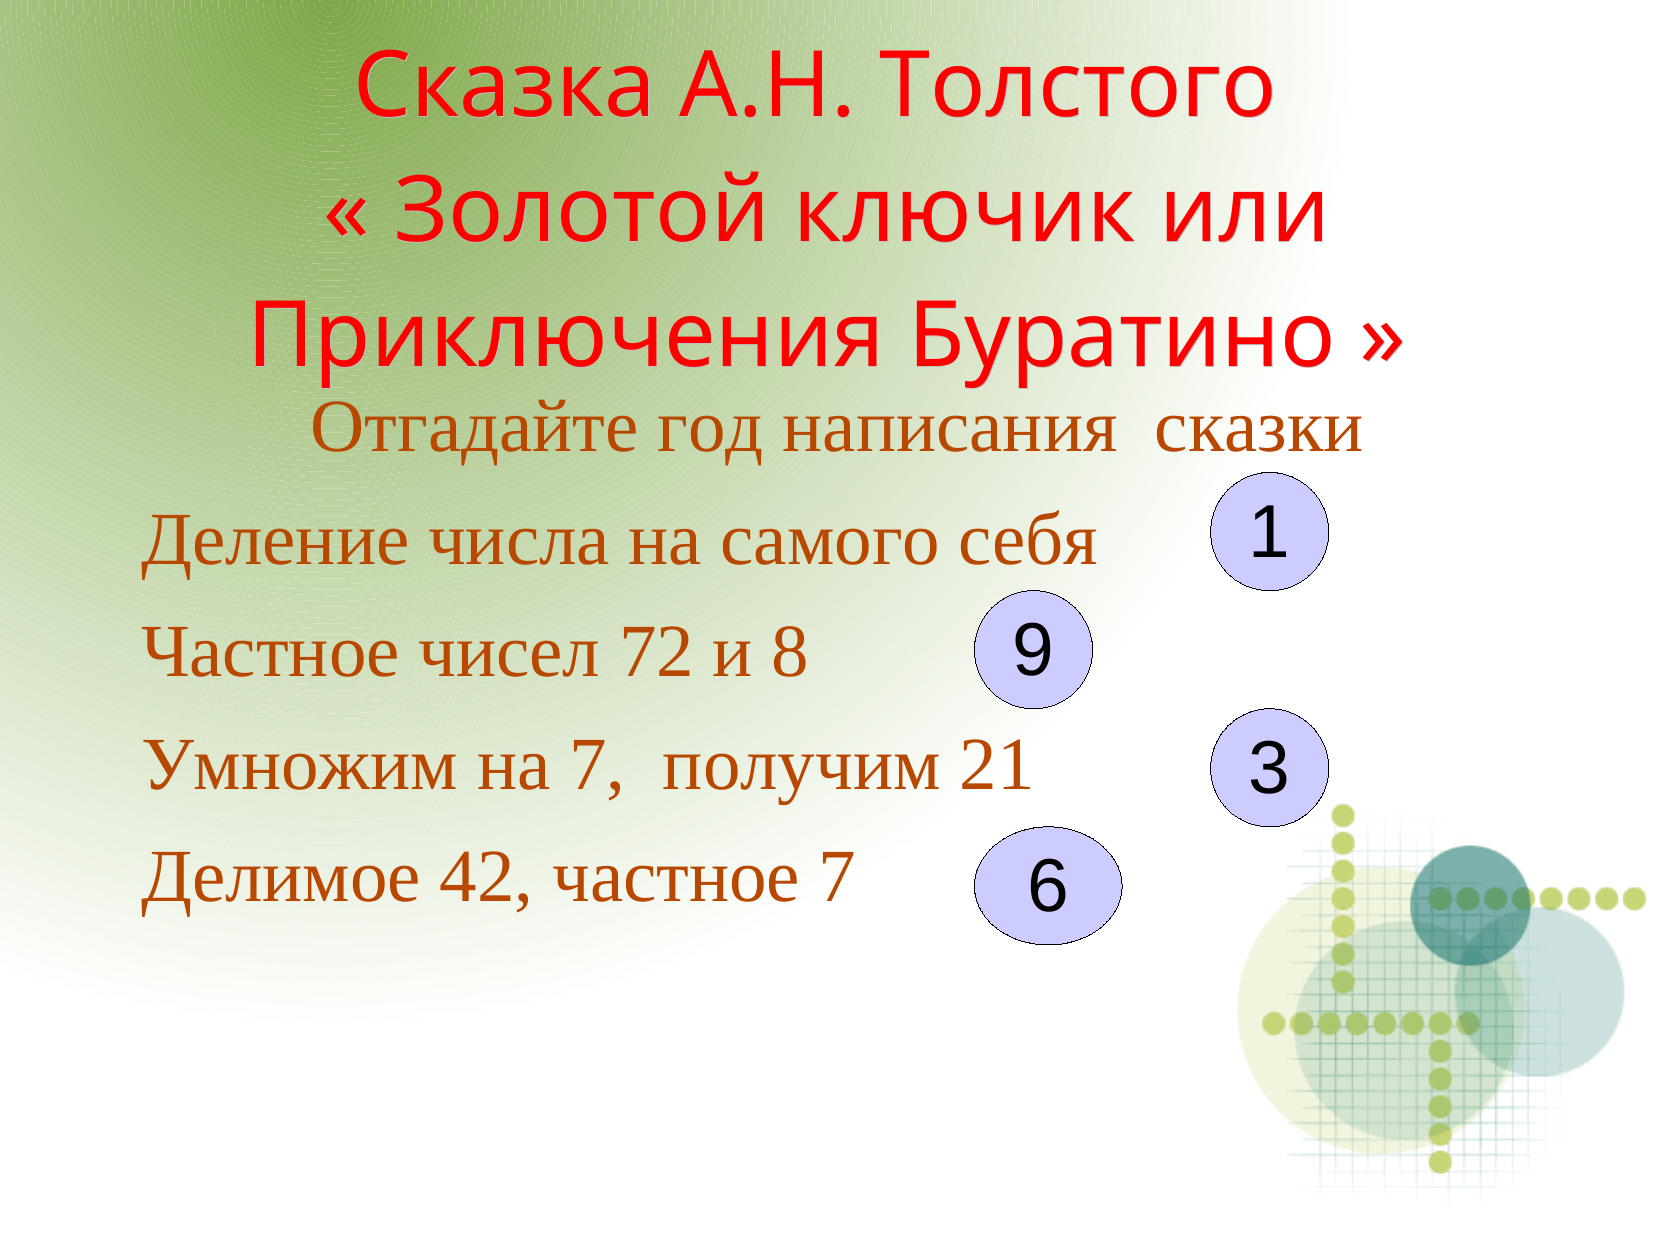

# Сказка А.Н. Толстого « Золотой ключик или Приключения Буратино »
Отгадайте год написания сказки
Деление числа на самого себя
Частное чисел 72 и 8
Умножим на 7, получим 21
Делимое 42, частное 7
1
9
3
6